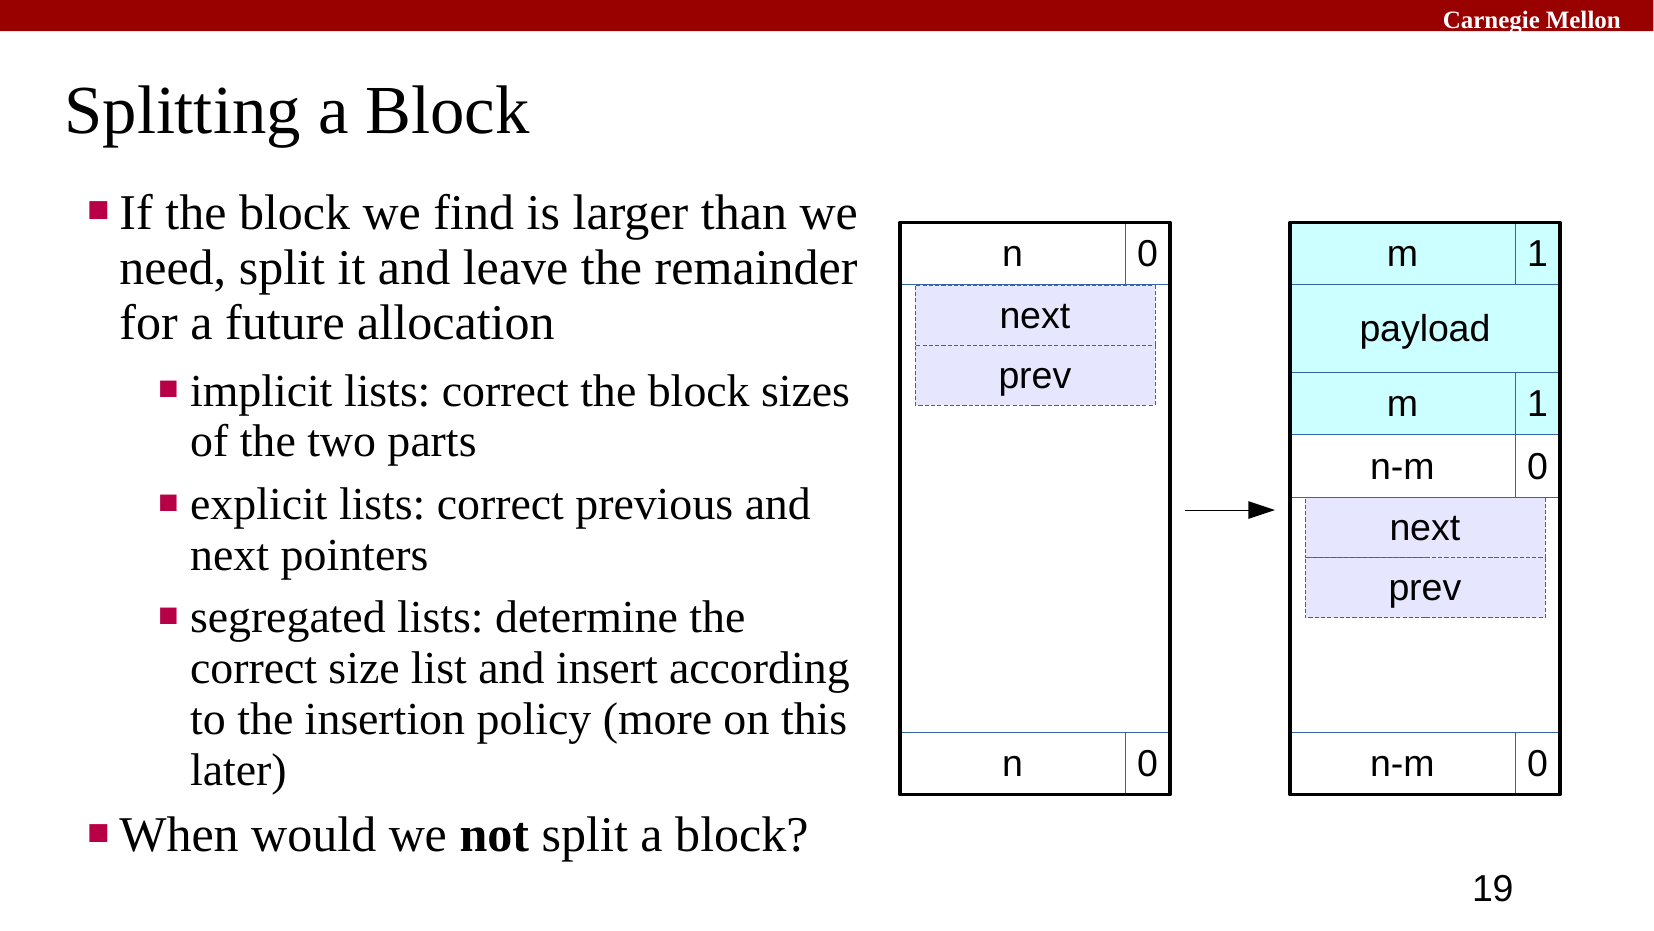

# Splitting a Block
If the block we find is larger than we need, split it and leave the remainder for a future allocation
implicit lists: correct the block sizes of the two parts
explicit lists: correct previous and next pointers
segregated lists: determine the correct size list and insert according to the insertion policy (more on this later)
When would we not split a block?
n
0
m
1
next
payload
prev
m
1
n-m
0
next
prev
n
0
n-m
0